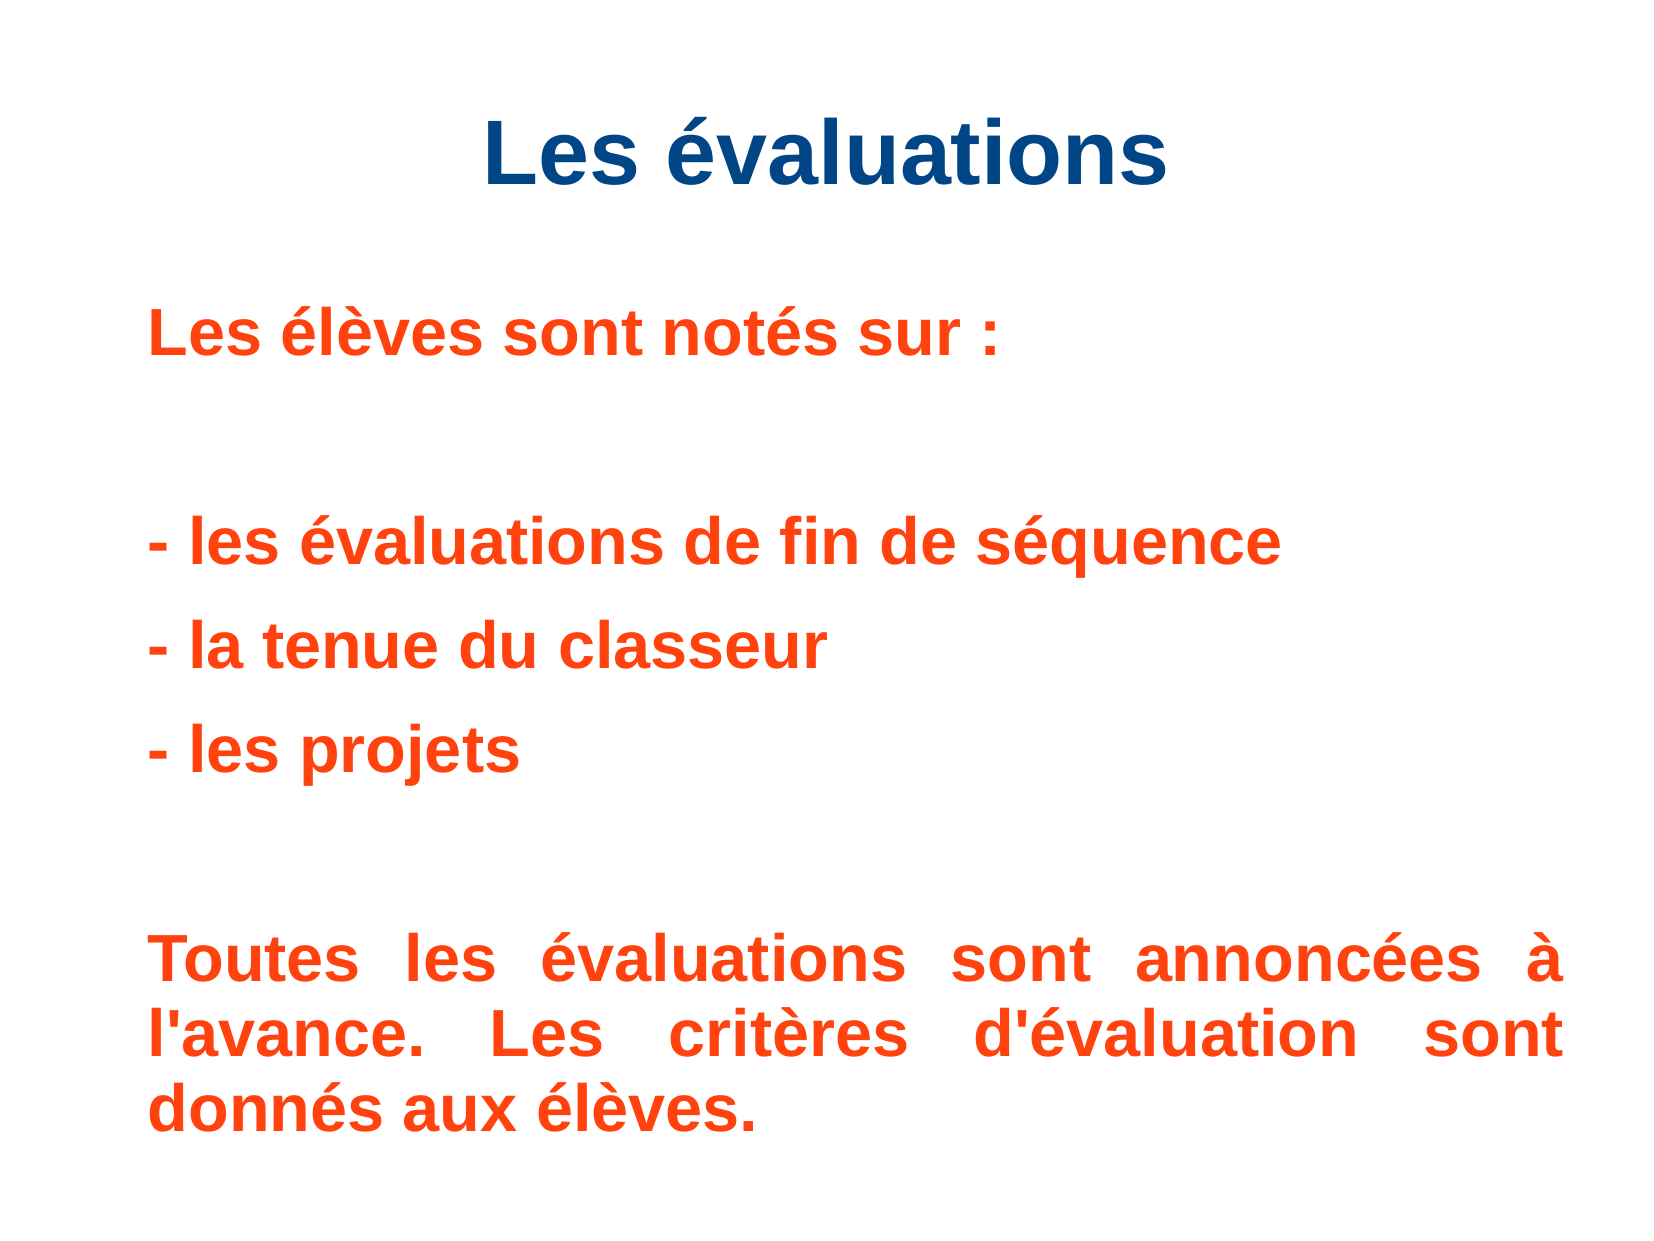

# Les évaluations
Les élèves sont notés sur :
- les évaluations de fin de séquence
- la tenue du classeur
- les projets
Toutes les évaluations sont annoncées à l'avance. Les critères d'évaluation sont donnés aux élèves.